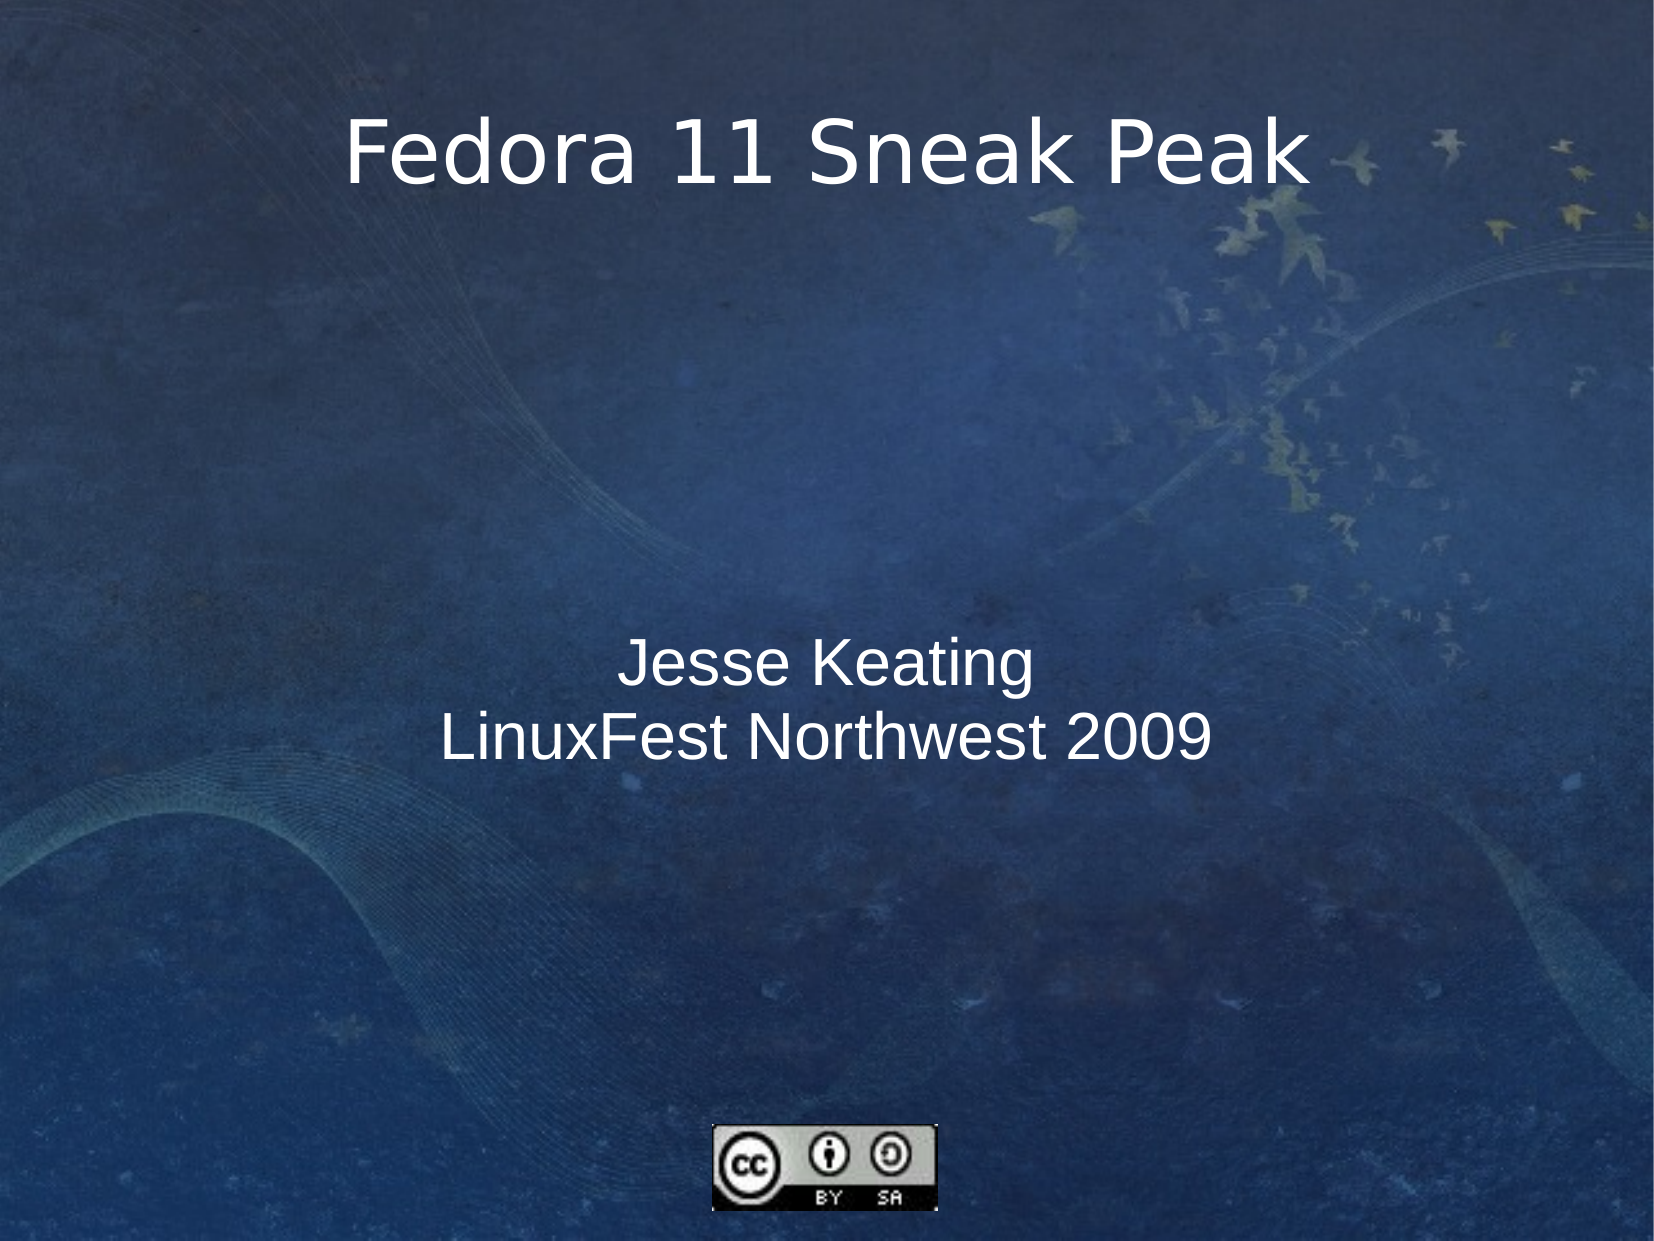

# Fedora 11 Sneak Peak
Jesse Keating
LinuxFest Northwest 2009